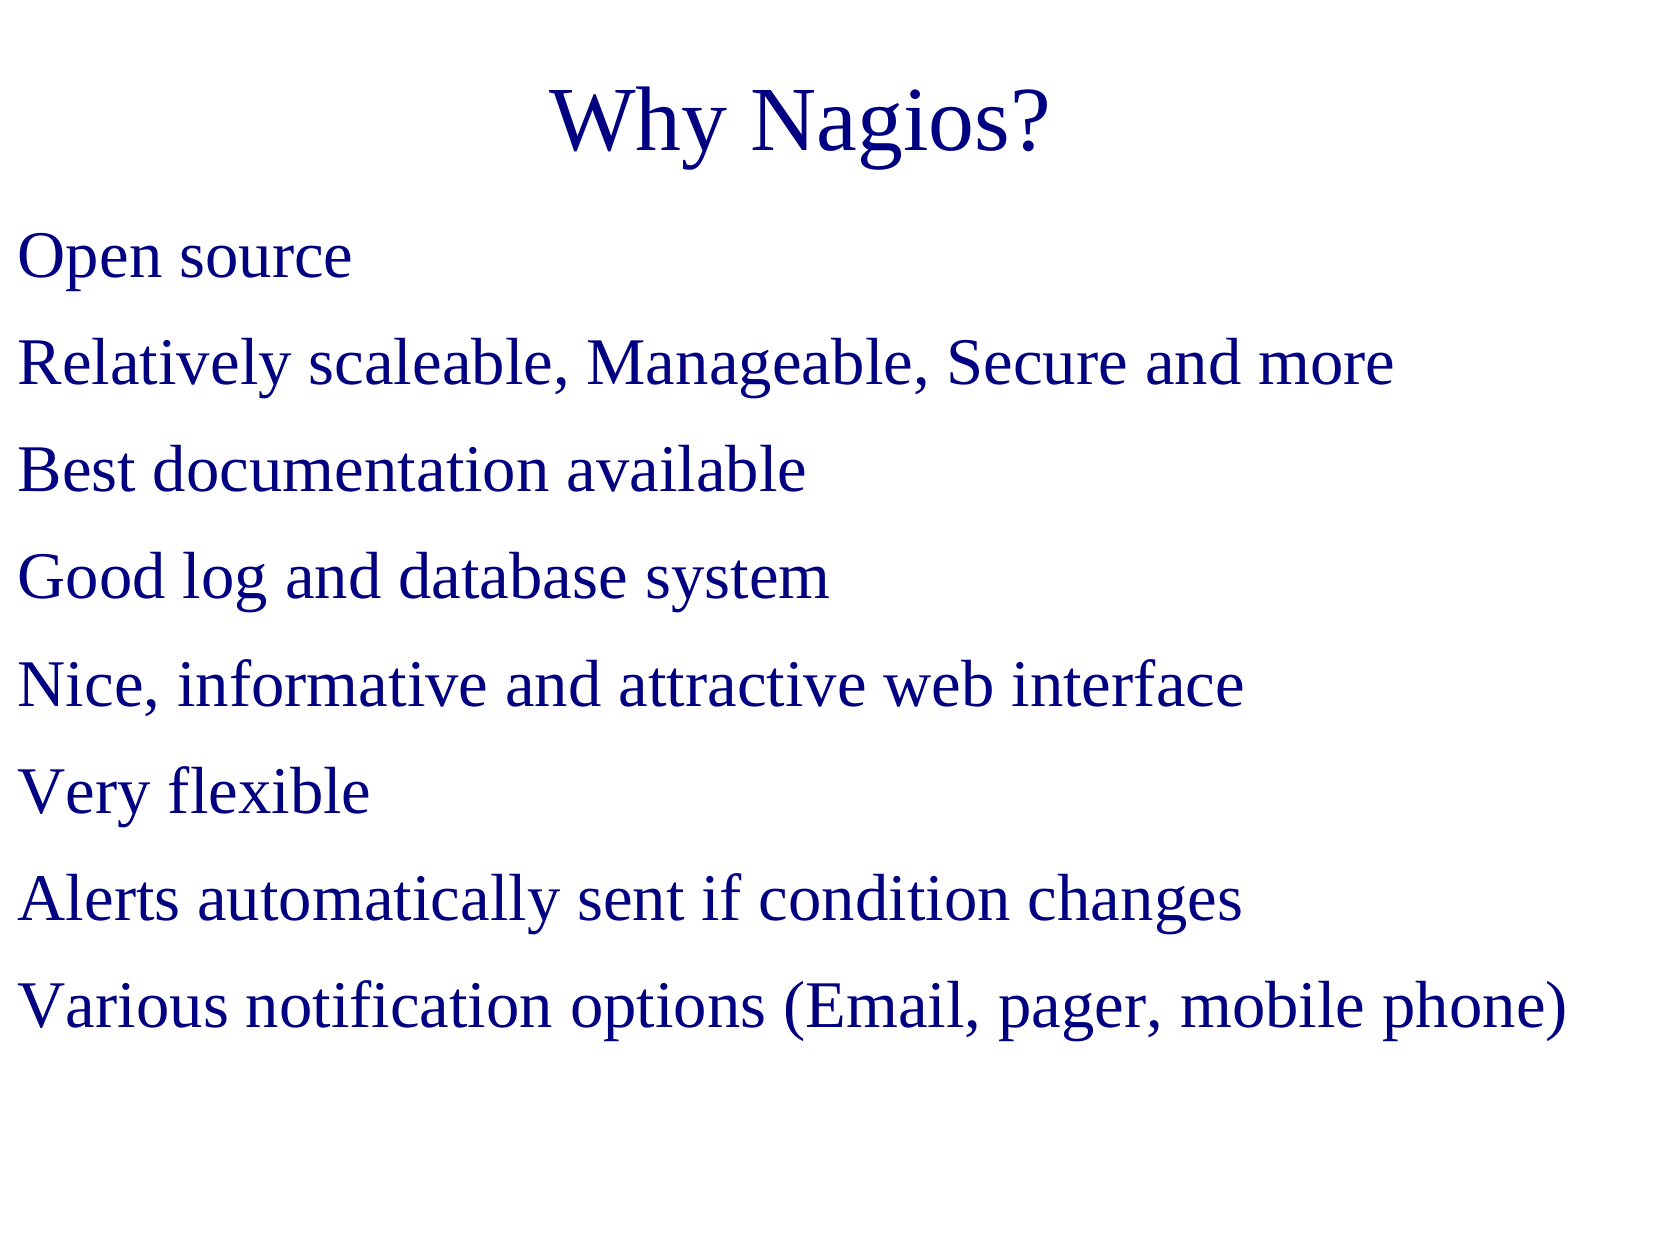

# Why Nagios?
Open source
Relatively scaleable, Manageable, Secure and more
Best documentation available
Good log and database system
Nice, informative and attractive web interface
Very flexible
Alerts automatically sent if condition changes
Various notification options (Email, pager, mobile phone)